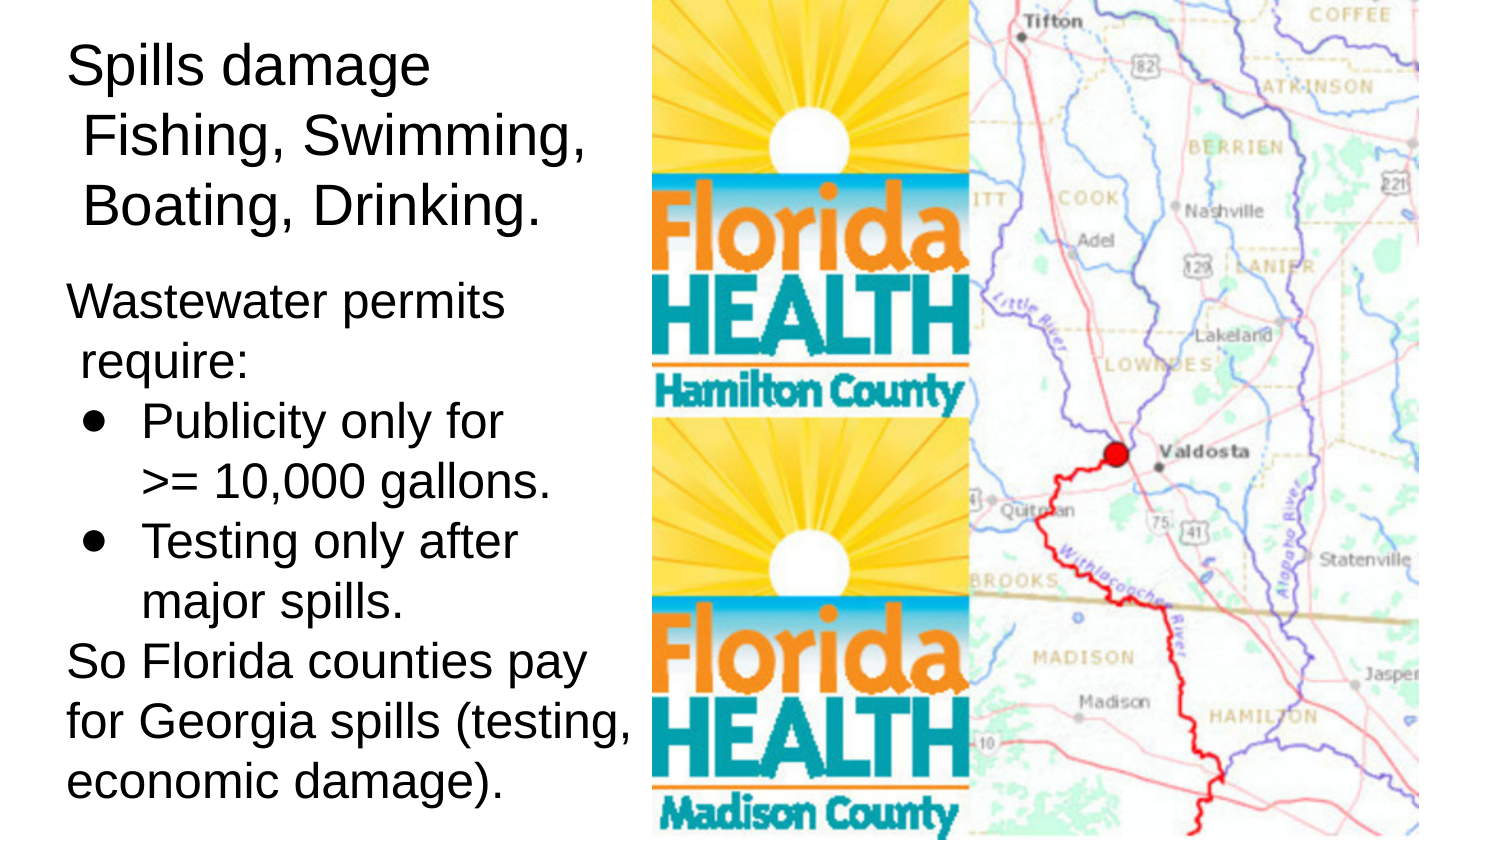

# Spills damage Fishing, Swimming, Boating, Drinking.
Wastewater permits
 require:
Publicity only for >= 10,000 gallons.
Testing only after major spills.
So Florida counties pay
for Georgia spills (testing, economic damage).